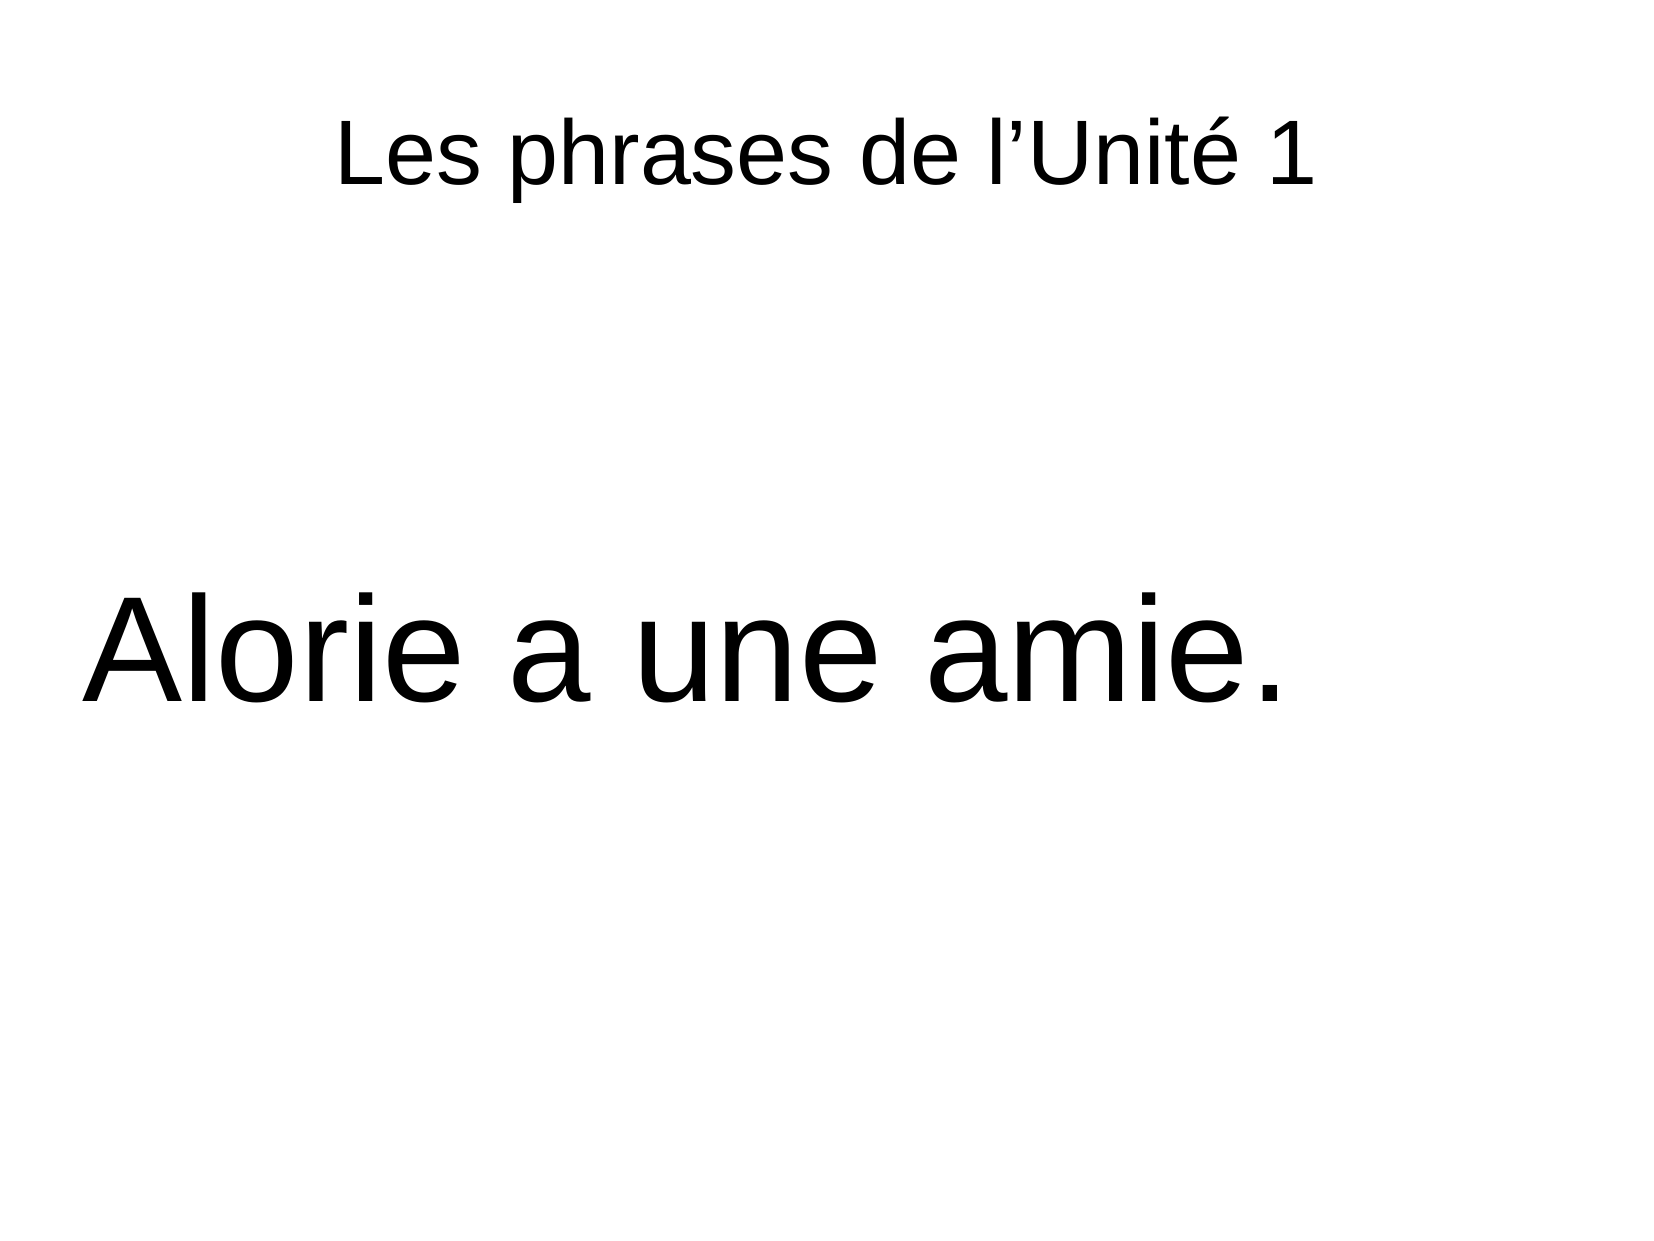

# Les phrases de l’Unité 1
Alorie a une amie.